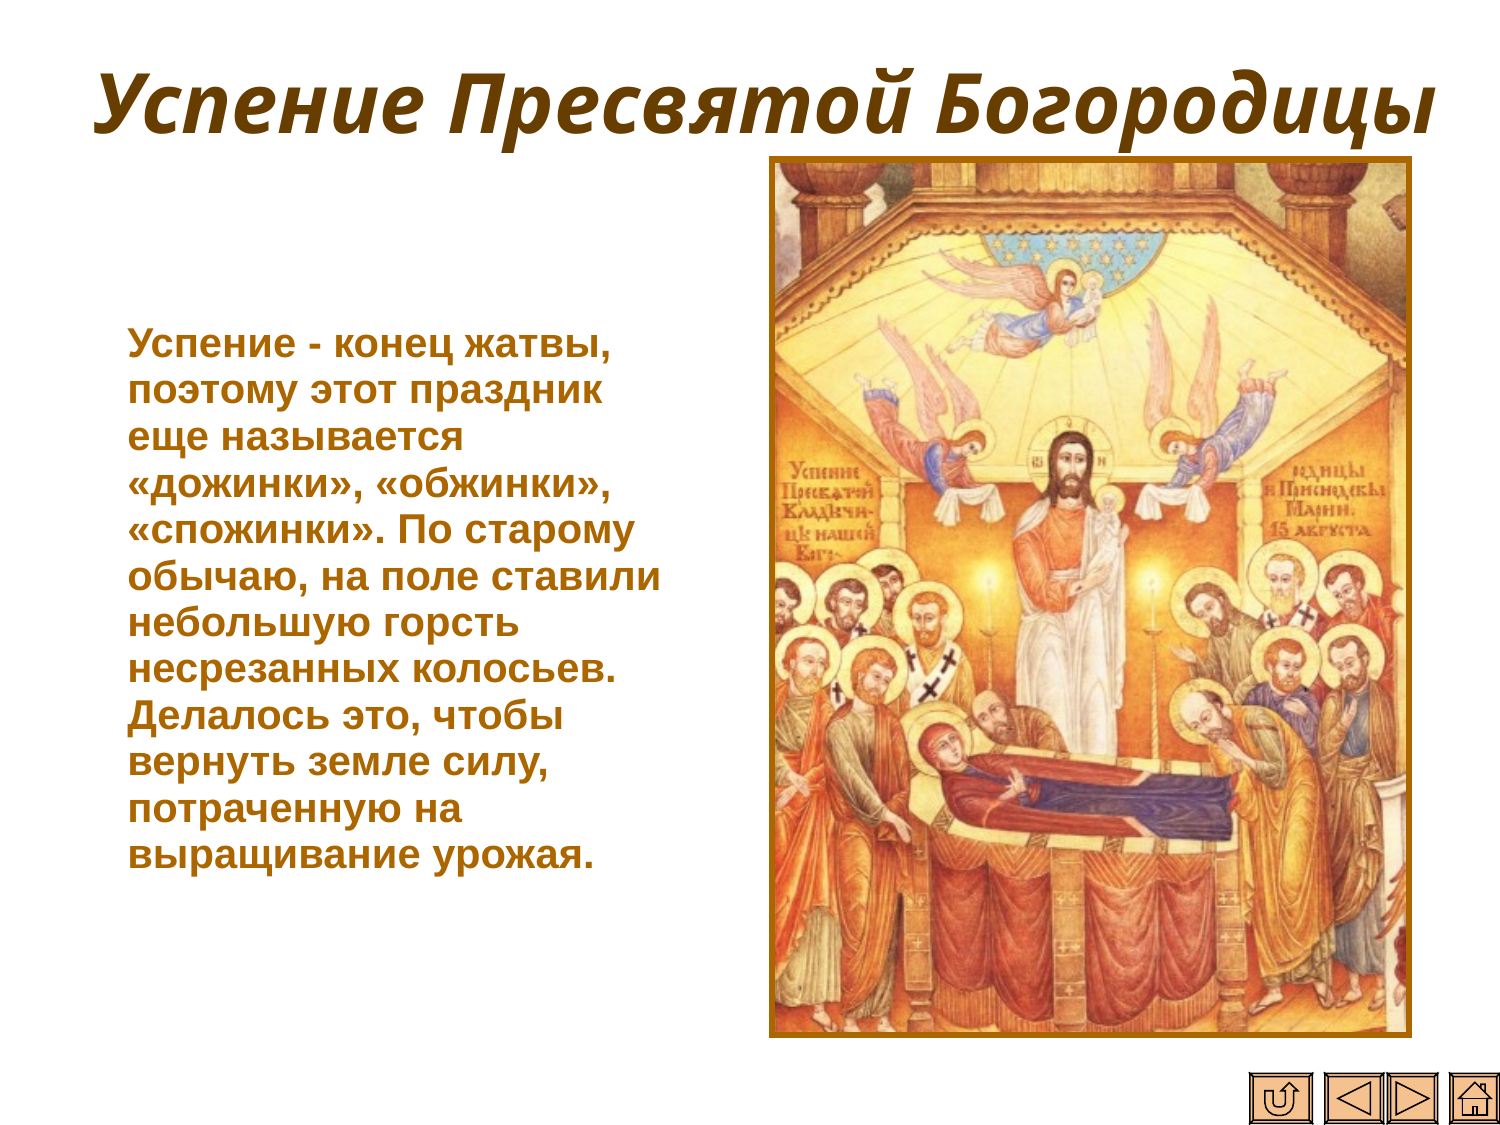

Успение Пресвятой Богородицы
Успение - конец жатвы, поэтому этот праздник еще называется «дожинки», «обжинки», «спожинки». По старому обычаю, на поле ставили небольшую горсть несрезанных колосьев. Делалось это, чтобы вернуть земле силу, потраченную на выращивание урожая.